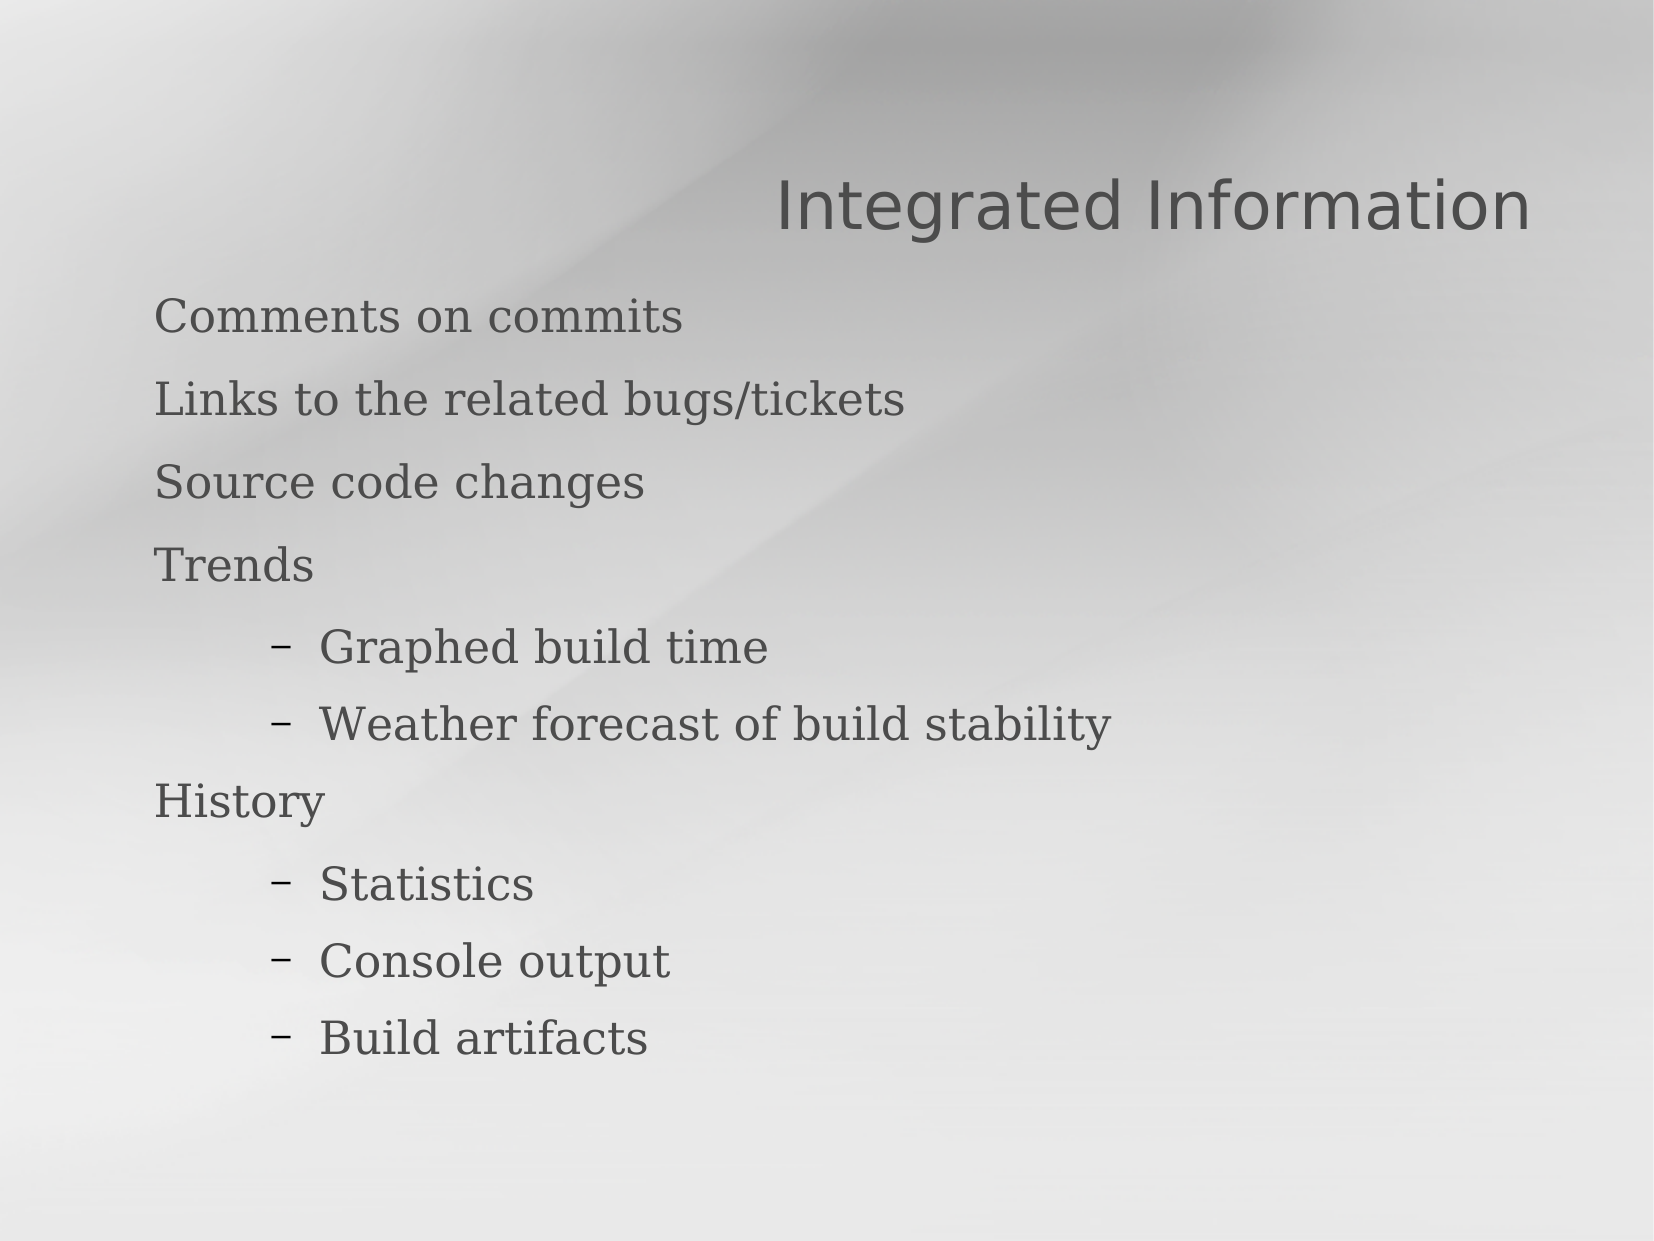

# Integrated Information
Comments on commits
Links to the related bugs/tickets
Source code changes
Trends
Graphed build time
Weather forecast of build stability
History
Statistics
Console output
Build artifacts